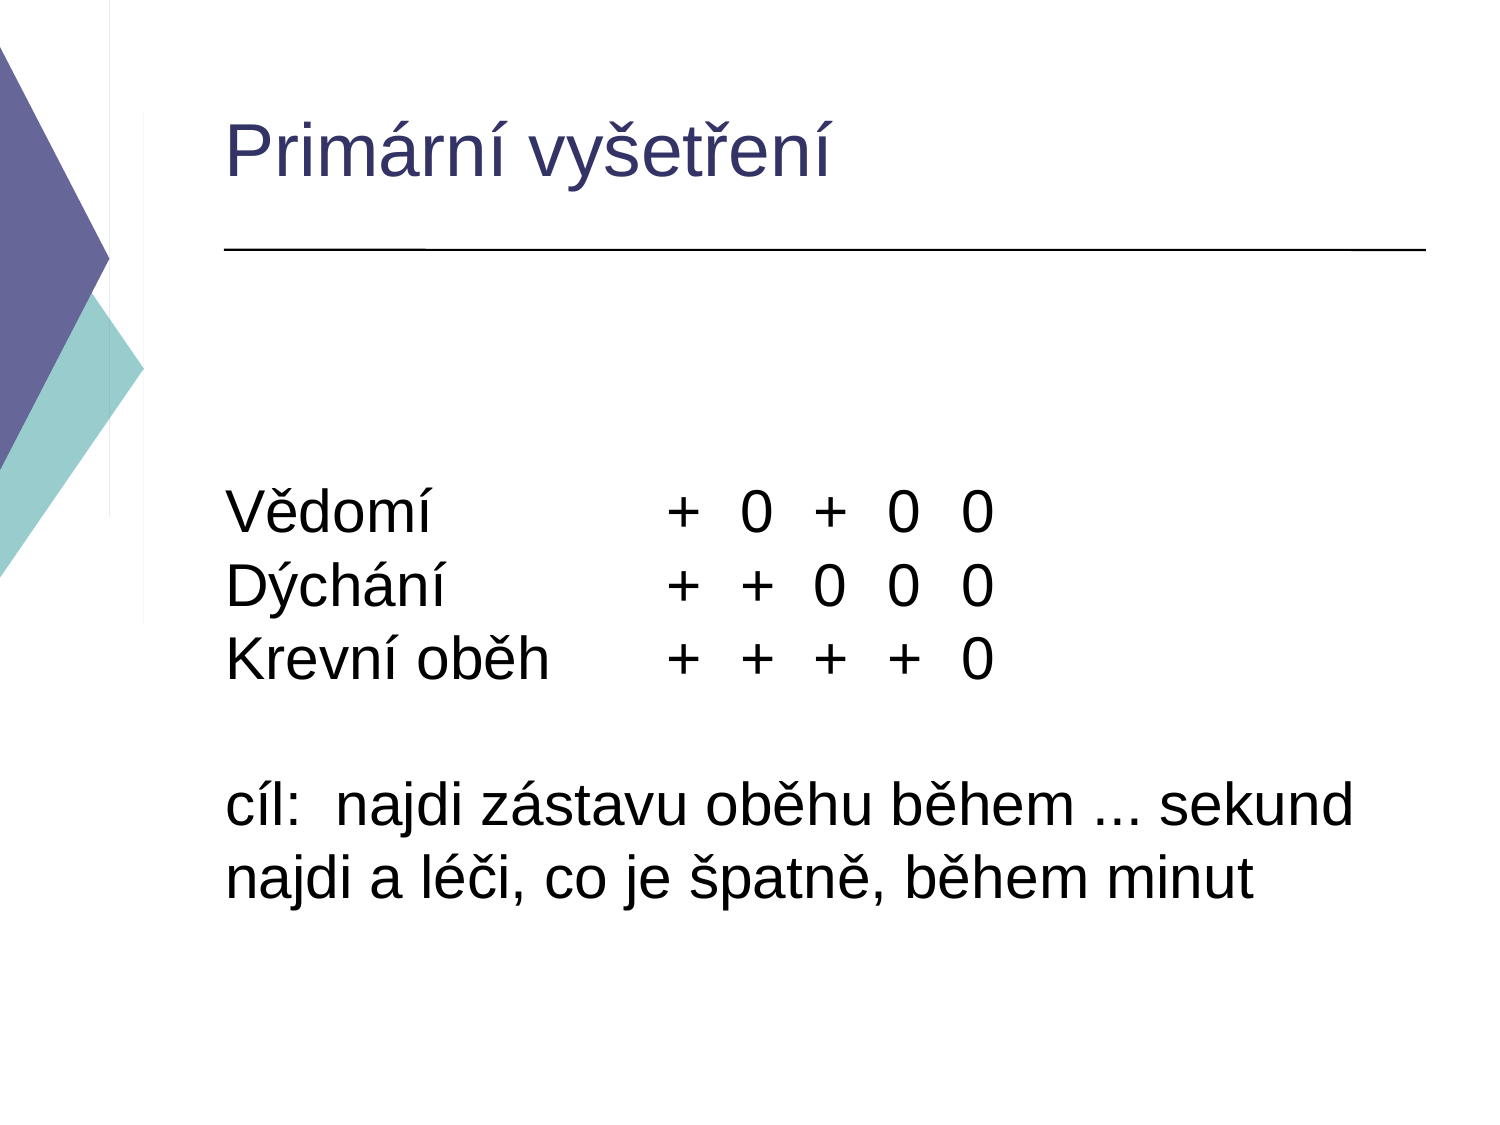

# Primární vyšetření
Vědomí			 	+	0	+	0	0
Dýchání		 	+	+	0	0	0
Krevní oběh		+	+	+	+	0
cíl: najdi zástavu oběhu během ... sekund
najdi a léči, co je špatně, během minut